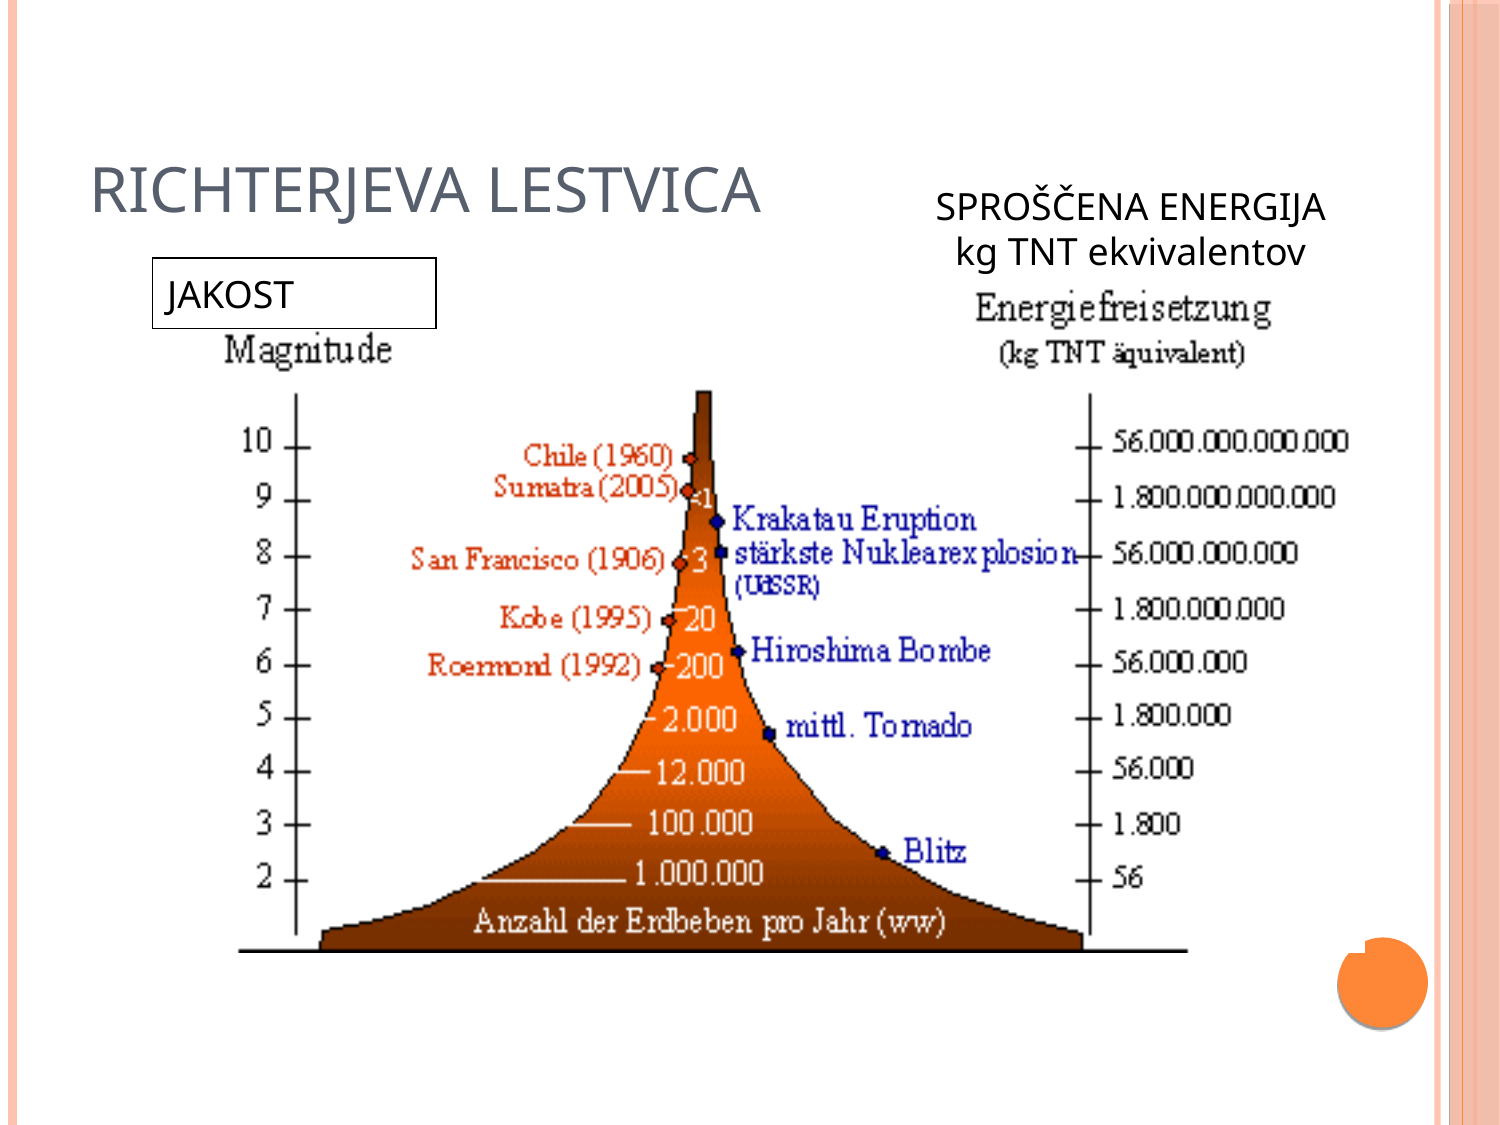

# Richterjeva lestvica
SPROŠČENA ENERGIJA
kg TNT ekvivalentov
JAKOST